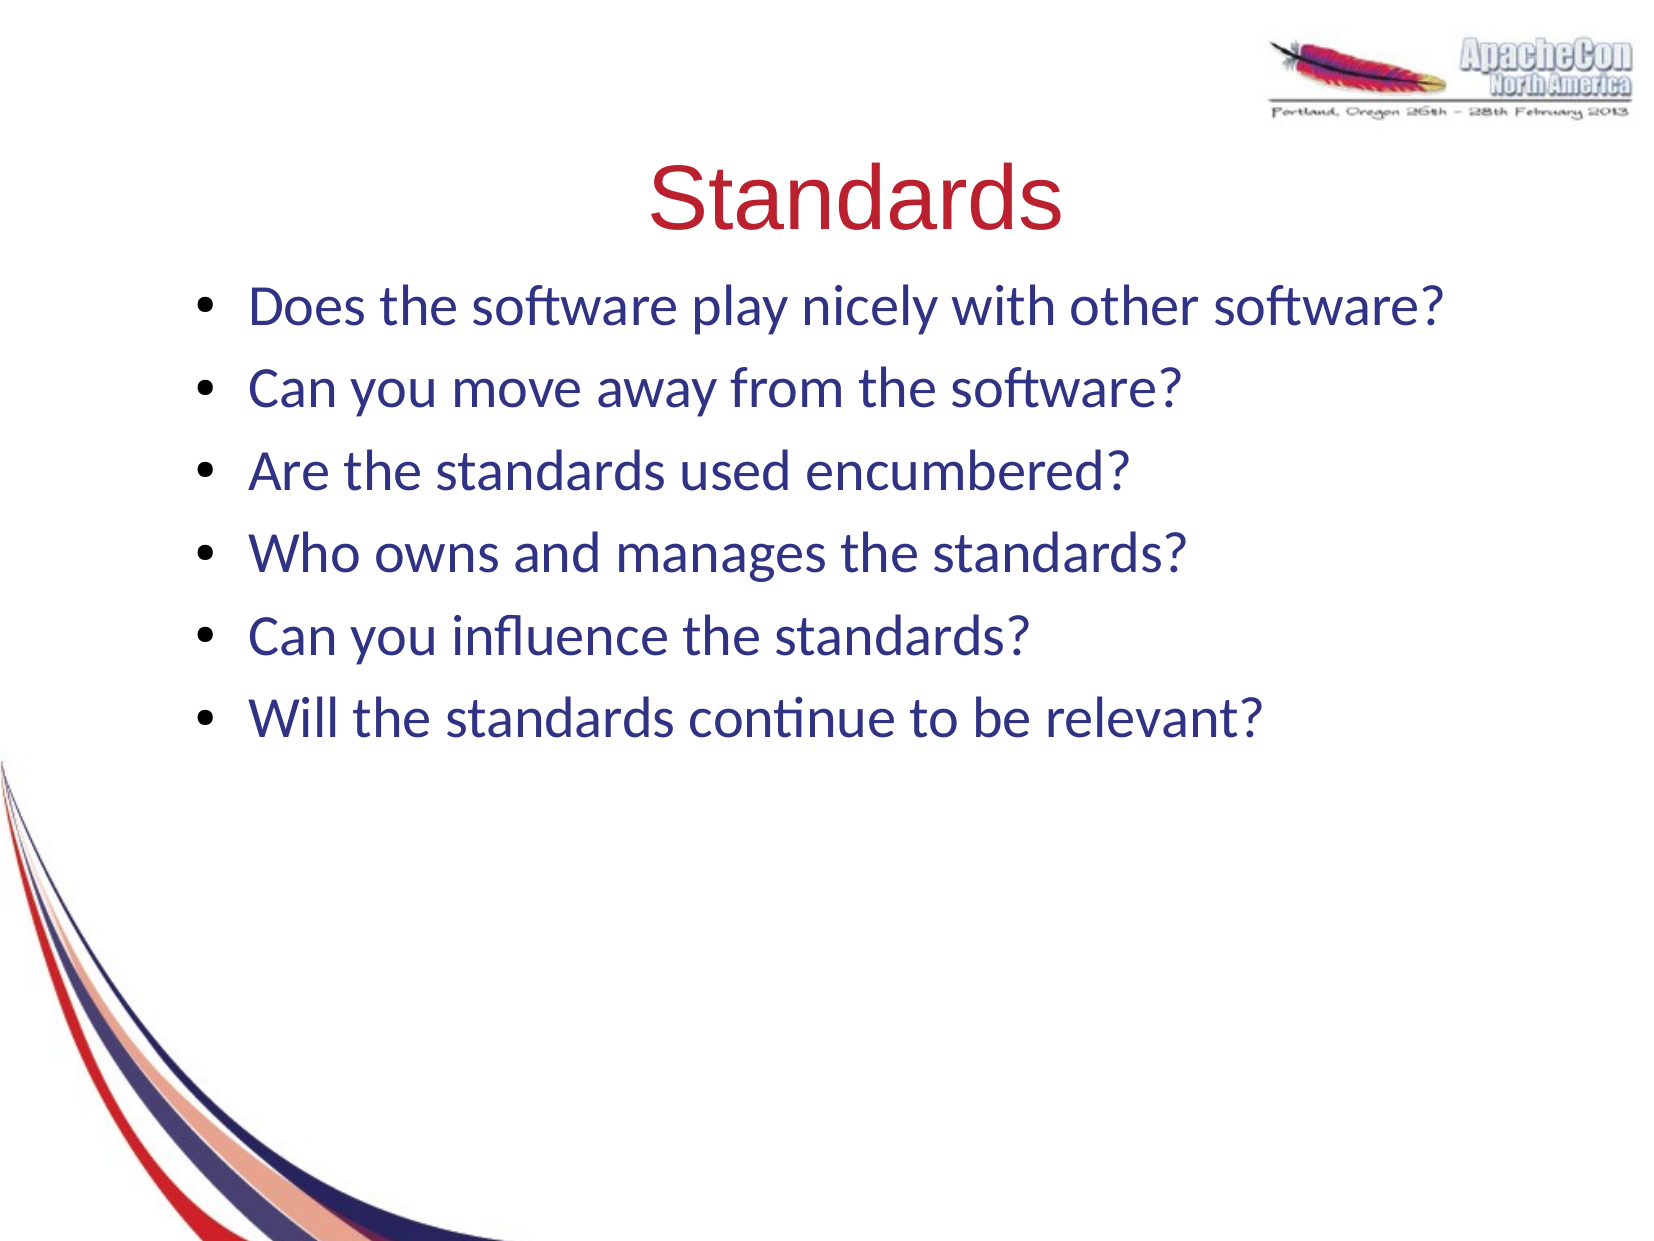

# Standards
Does the software play nicely with other software?
Can you move away from the software?
Are the standards used encumbered?
Who owns and manages the standards?
Can you influence the standards?
Will the standards continue to be relevant?